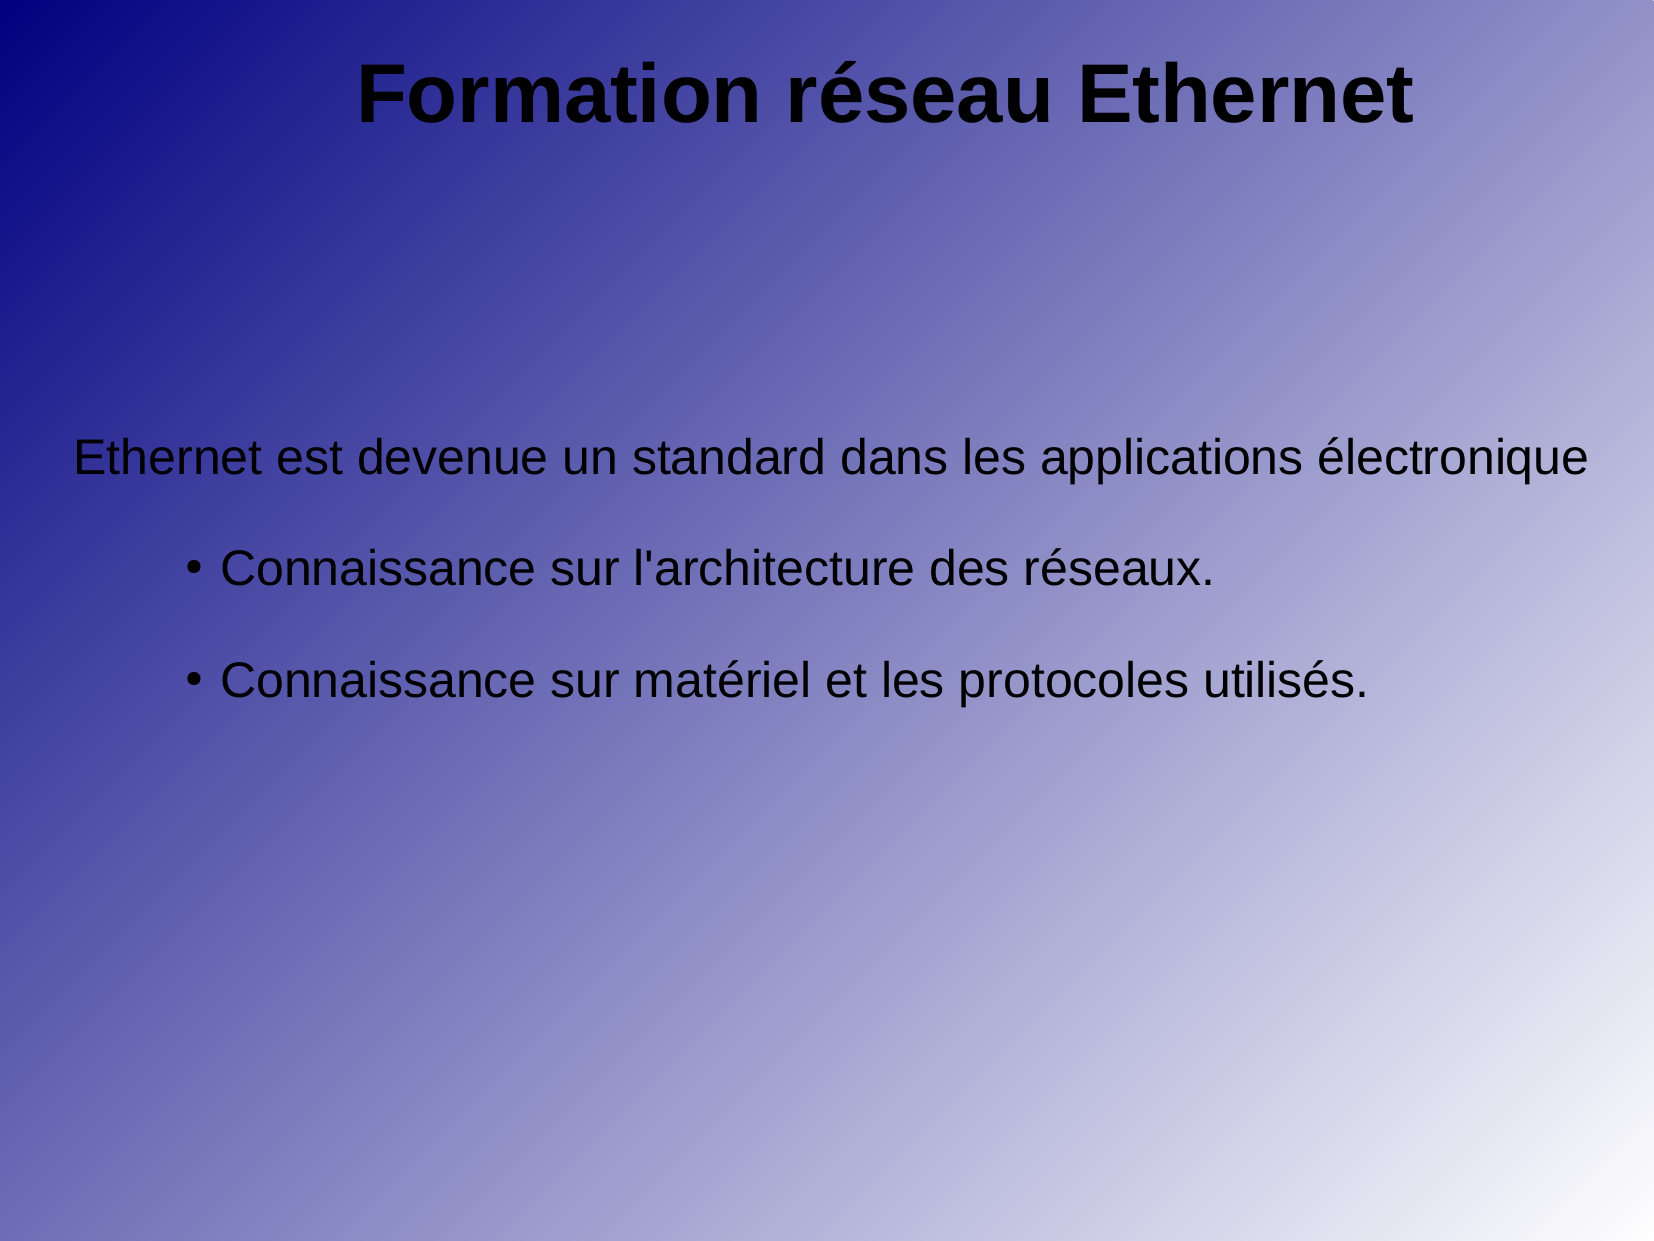

Formation réseau Ethernet
Ethernet est devenue un standard dans les applications électronique
Connaissance sur l'architecture des réseaux.
Connaissance sur matériel et les protocoles utilisés.